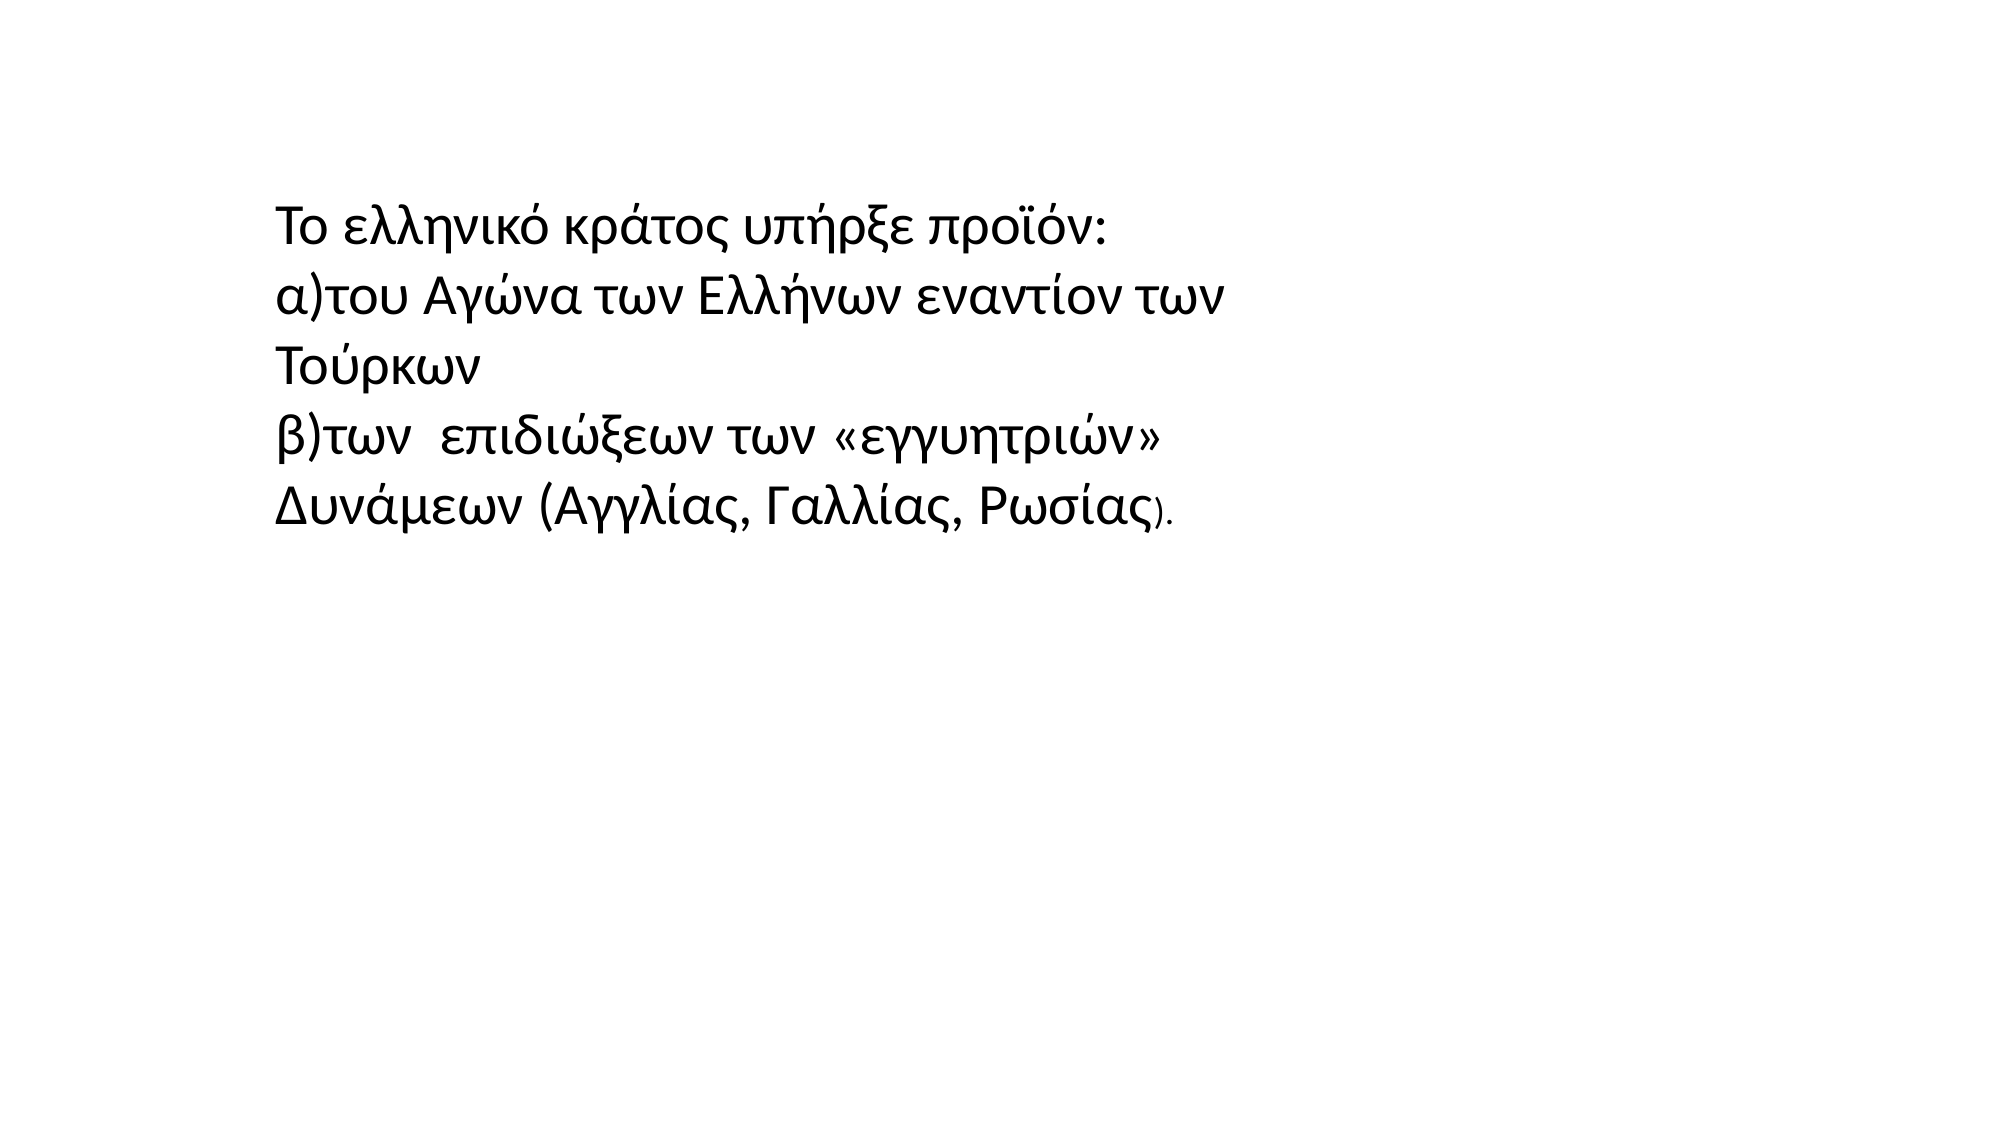

Το ελληνικό κράτος υπήρξε προϊόν:
α)του Αγώνα των Ελλήνων εναντίον των Τούρκων
β)των επιδιώξεων των «εγγυητριών» Δυνάμεων (Αγγλίας, Γαλλίας, Ρωσίας).